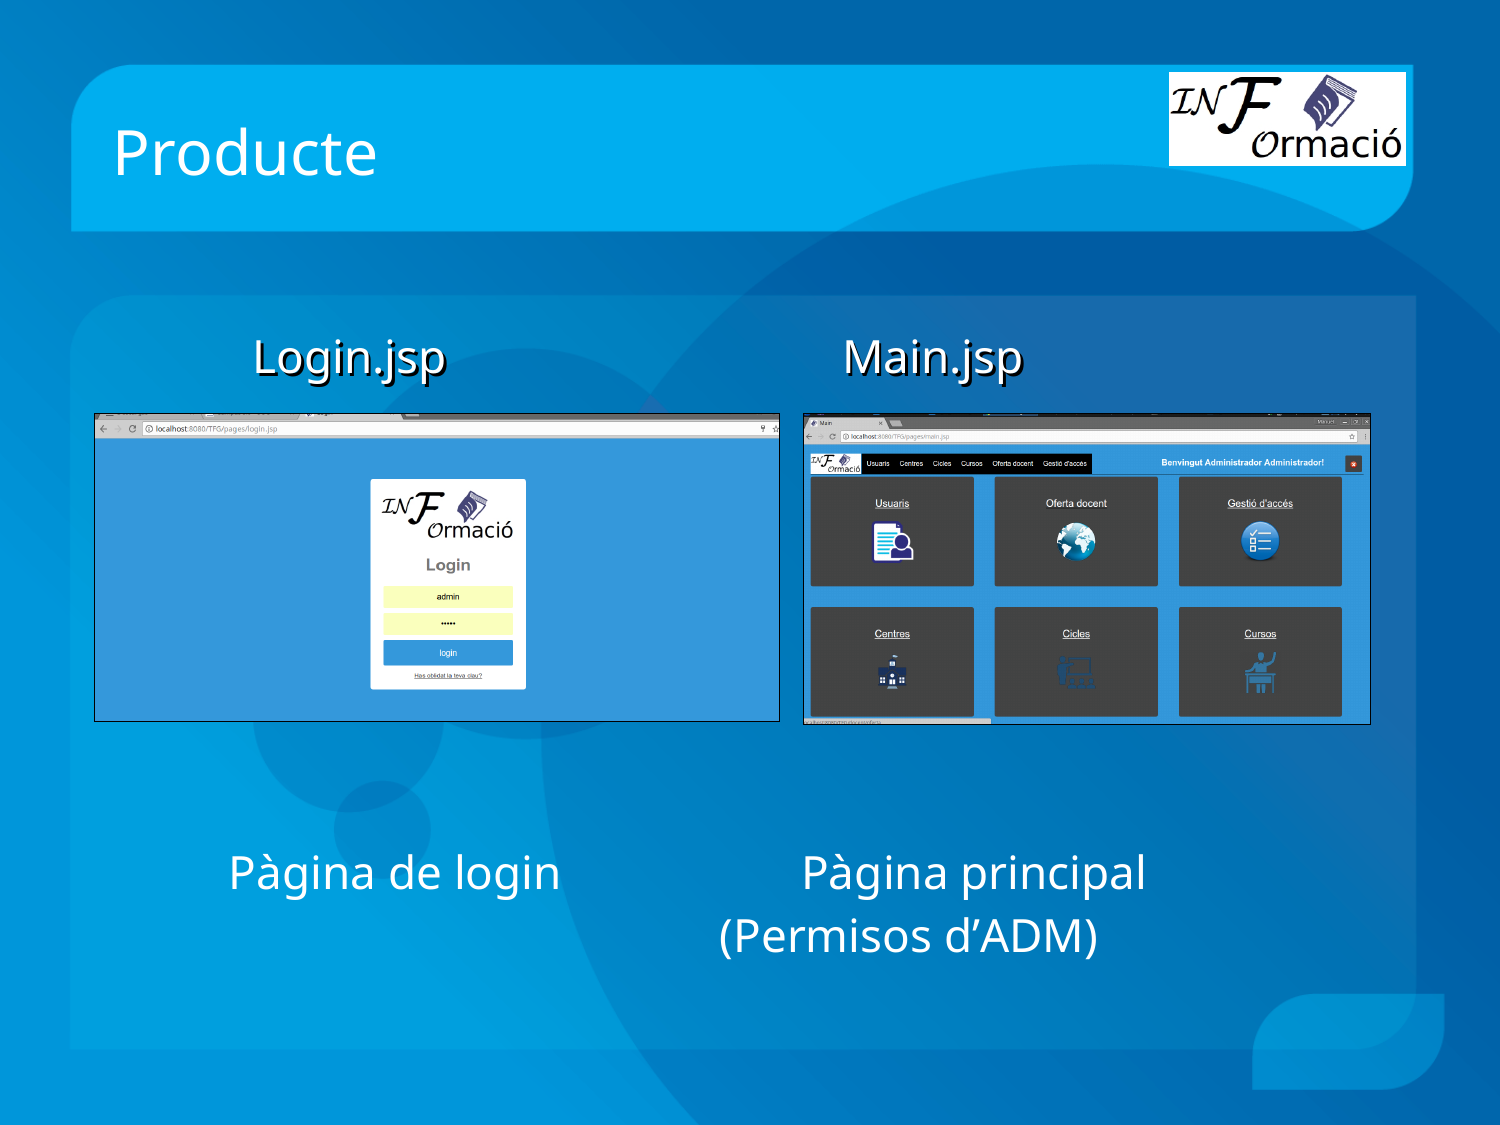

# Producte
 Login.jsp Main.jsp
 Pàgina de login Pàgina principal
 (Permisos d’ADM)